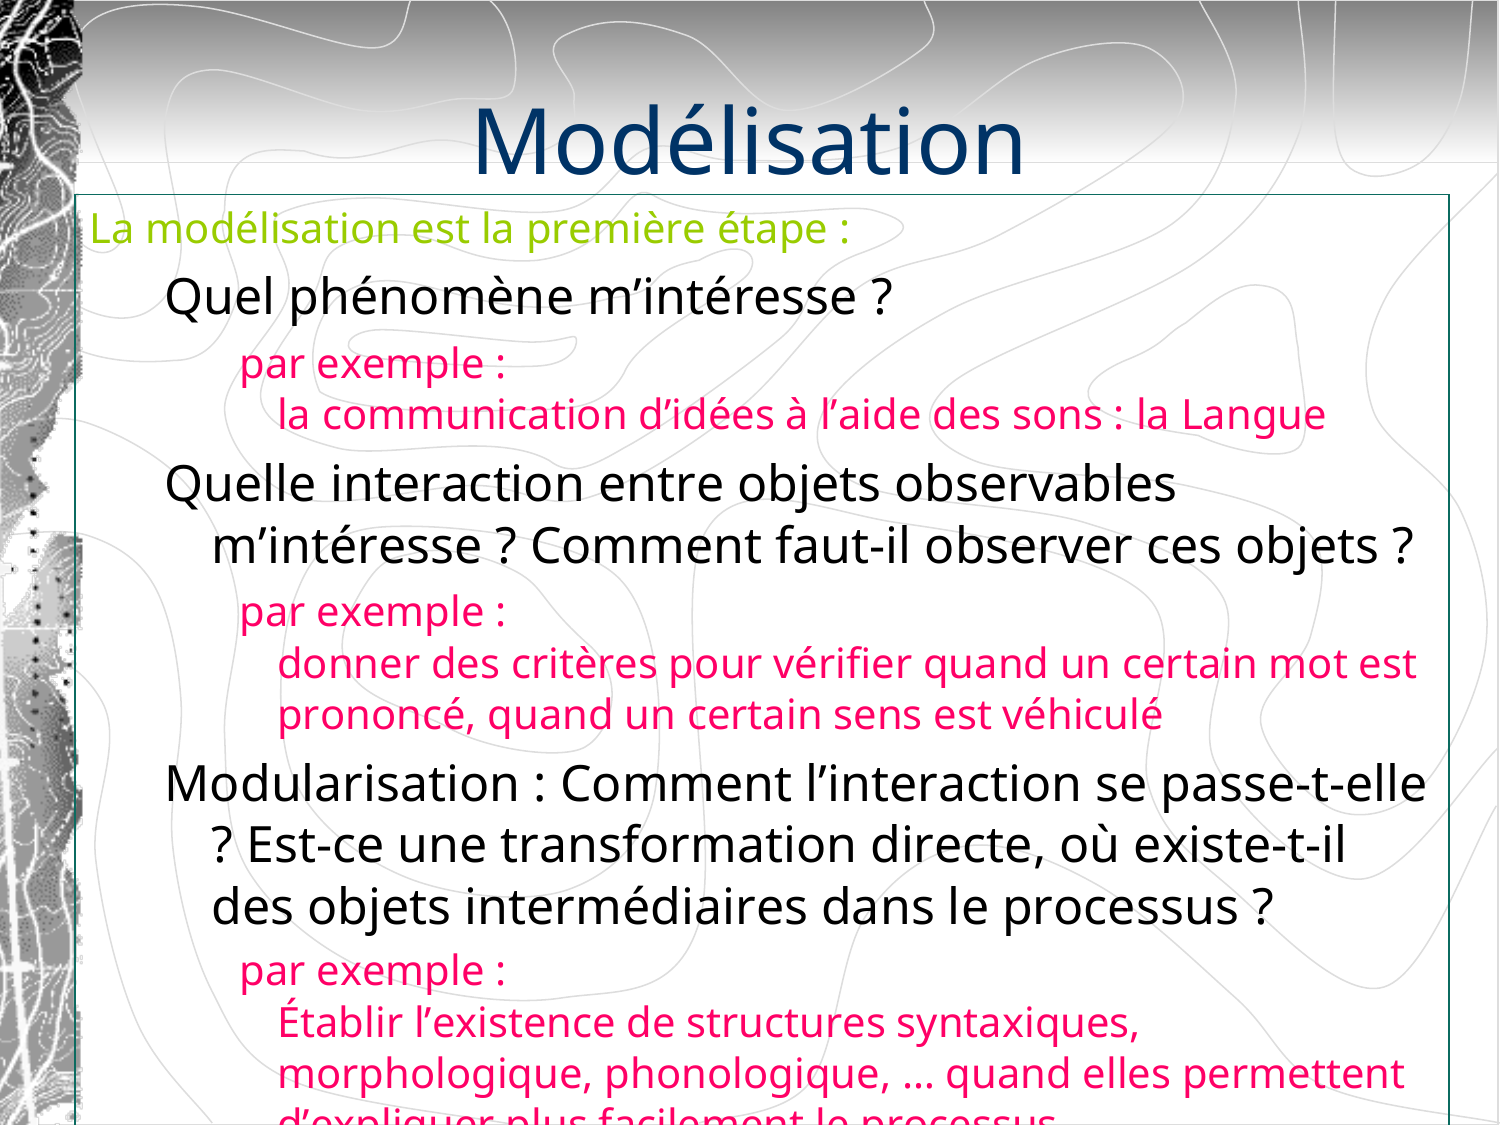

# Modélisation
La modélisation est la première étape :
Quel phénomène m’intéresse ?
par exemple :
la communication d’idées à l’aide des sons : la Langue
Quelle interaction entre objets observables m’intéresse ? Comment faut-il observer ces objets ?
par exemple :
donner des critères pour vérifier quand un certain mot est prononcé, quand un certain sens est véhiculé
Modularisation : Comment l’interaction se passe-t-elle ? Est-ce une transformation directe, où existe-t-il des objets intermédiaires dans le processus ?
par exemple :
Établir l’existence de structures syntaxiques, morphologique, phonologique, … quand elles permettent d’expliquer plus facilement le processus
Indice : les modules linguistiques peuvent tomber en panne indépendamment